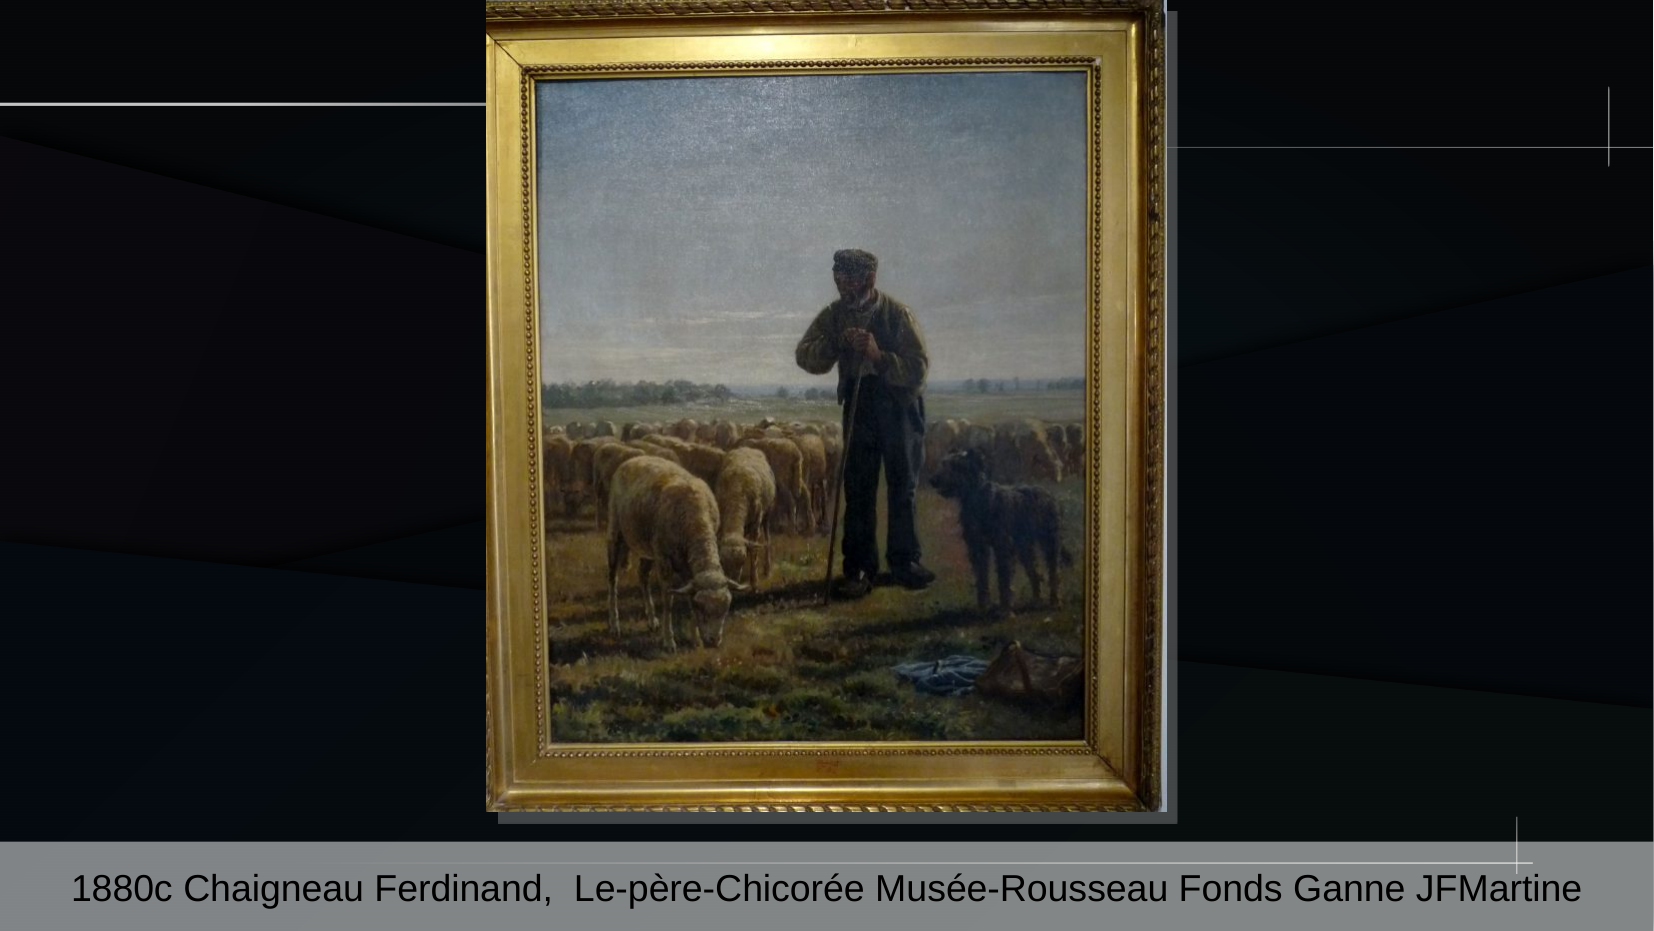

1880c Chaigneau Ferdinand, Le-père-Chicorée Musée-Rousseau Fonds Ganne JFMartine